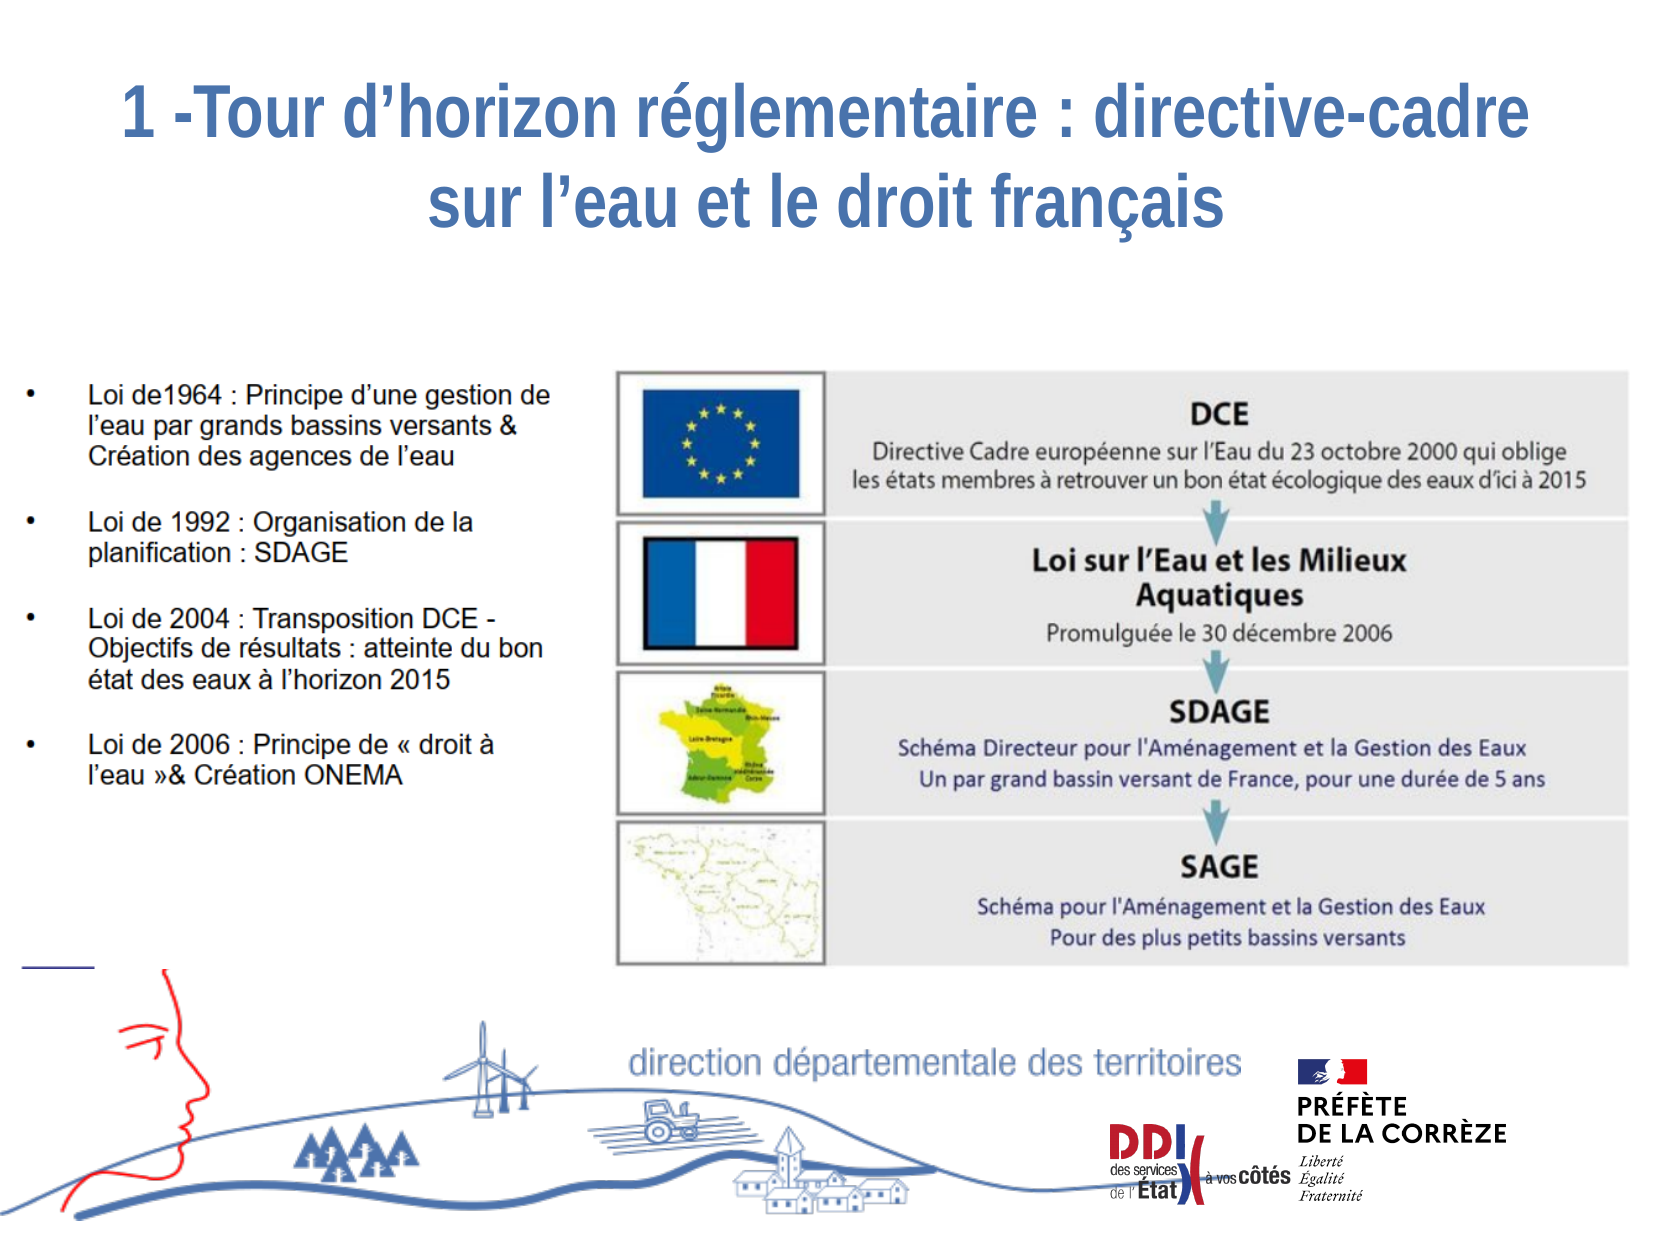

# 1 -Tour d’horizon réglementaire : directive-cadre sur l’eau et le droit français